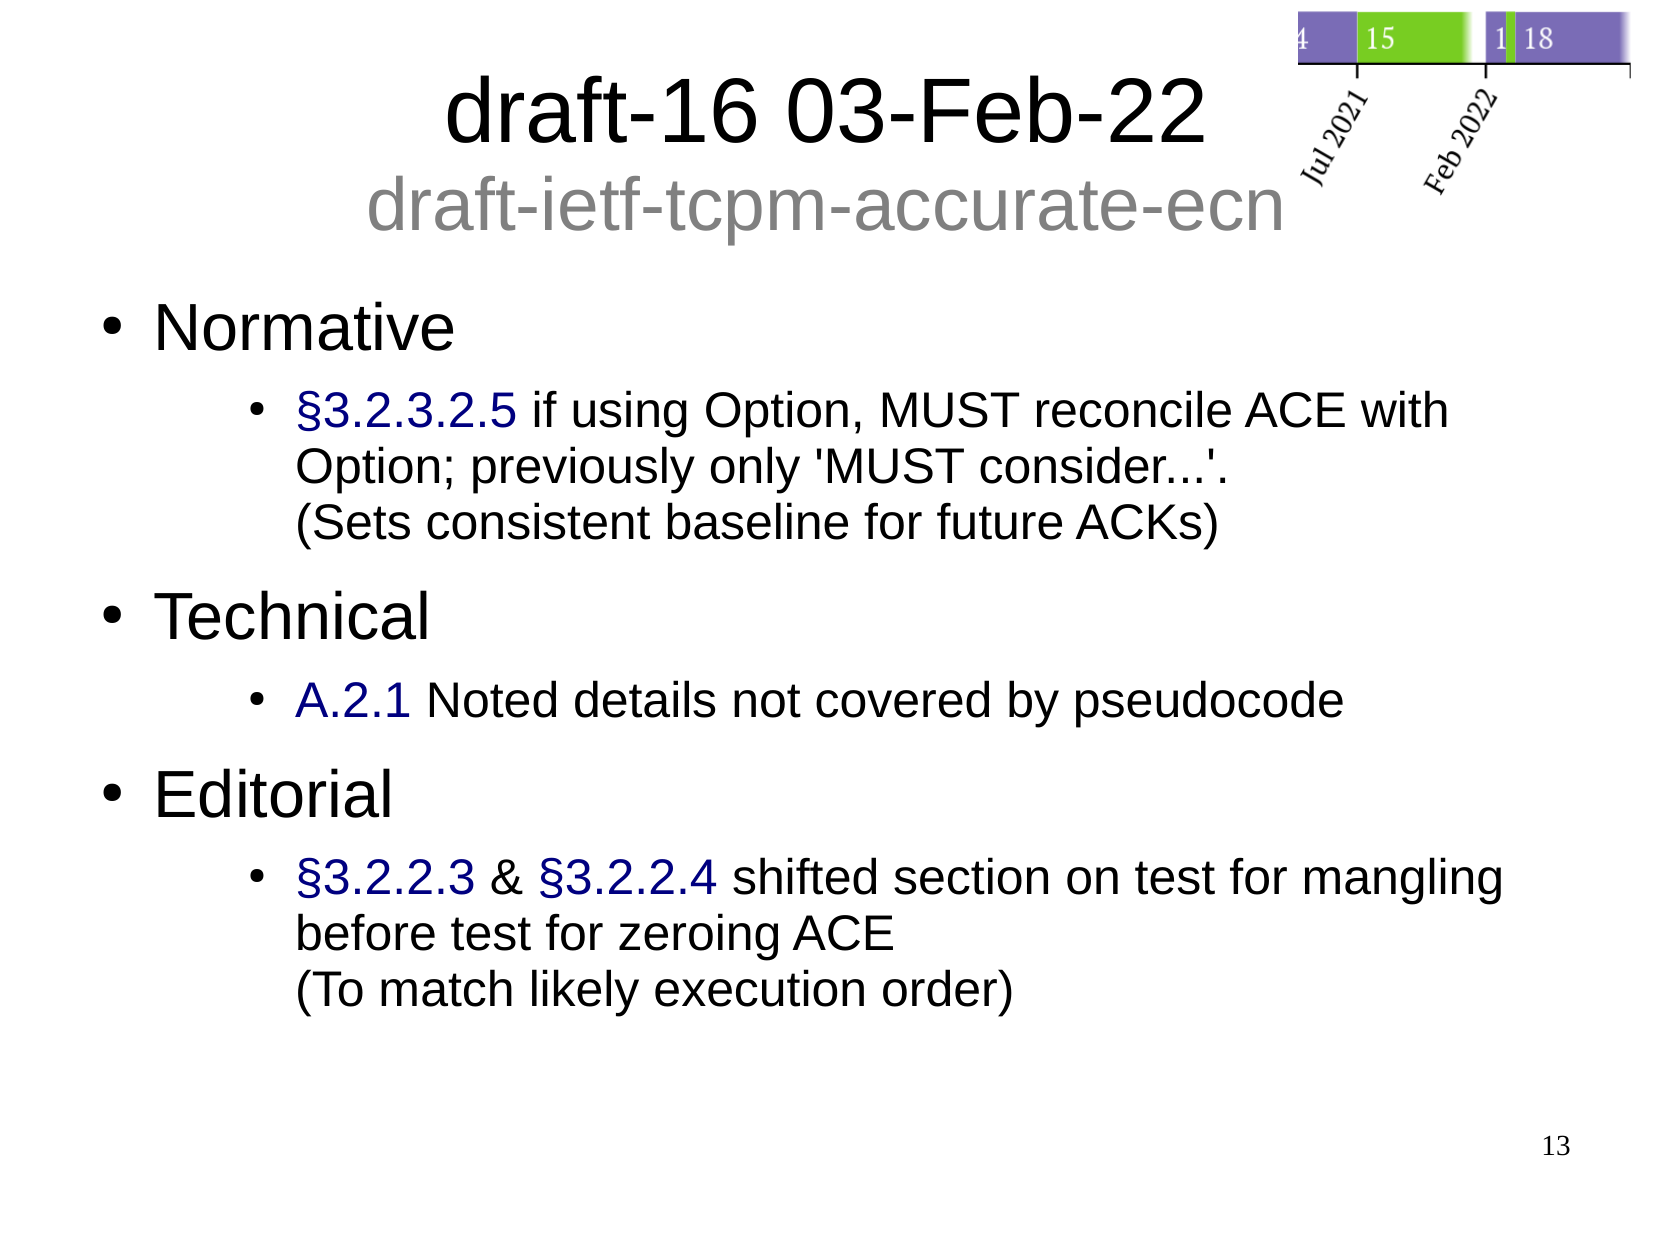

# draft-16 03-Feb-22 draft-ietf-tcpm-accurate-ecn
Normative
§3.2.3.2.5 if using Option, MUST reconcile ACE with Option; previously only 'MUST consider...'.
(Sets consistent baseline for future ACKs)
Technical
A.2.1 Noted details not covered by pseudocode
Editorial
§3.2.2.3 & §3.2.2.4 shifted section on test for mangling before test for zeroing ACE
(To match likely execution order)
13